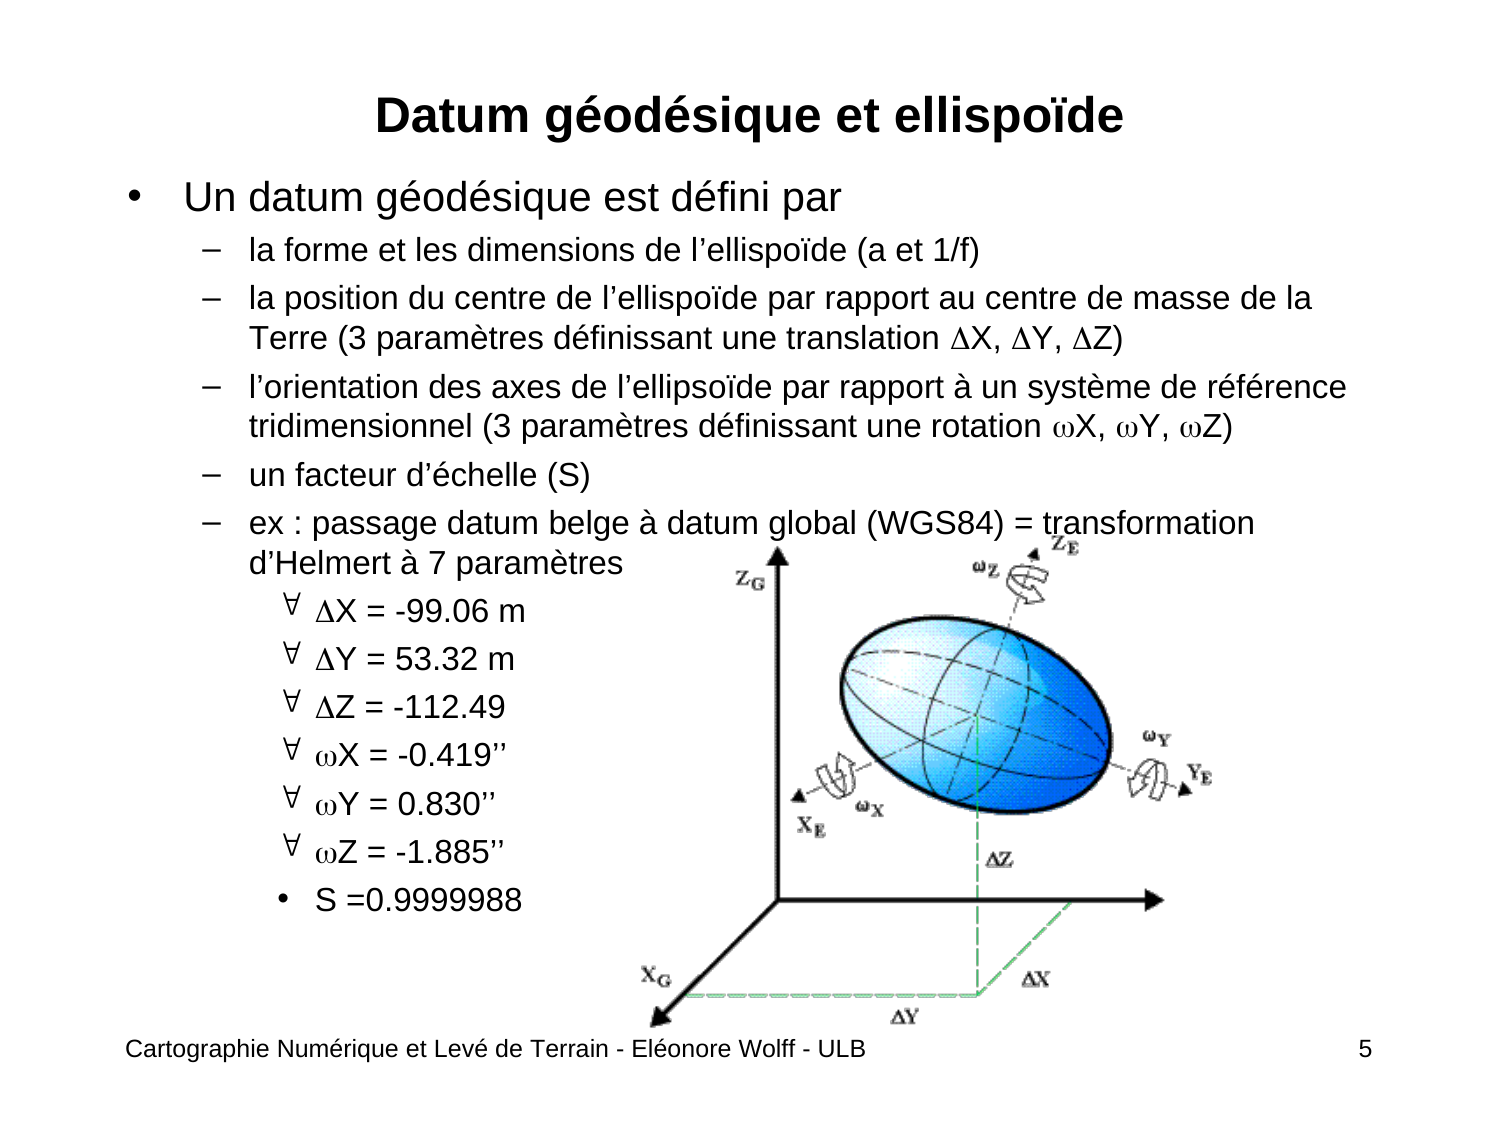

# Datum géodésique et ellispoïde
Un datum géodésique est défini par
la forme et les dimensions de l’ellispoïde (a et 1/f)‏
la position du centre de l’ellispoïde par rapport au centre de masse de la Terre (3 paramètres définissant une translation X, Y, Z)‏
l’orientation des axes de l’ellipsoïde par rapport à un système de référence tridimensionnel (3 paramètres définissant une rotation X, Y, Z)‏
un facteur d’échelle (S)‏
ex : passage datum belge à datum global (WGS84) = transformation d’Helmert à 7 paramètres
X = -99.06 m
Y = 53.32 m
Z = -112.49
X = -0.419’’
Y = 0.830’’
Z = -1.885’’
S =0.9999988
Cartographie Numérique et Levé de Terrain - Eléonore Wolff - ULB